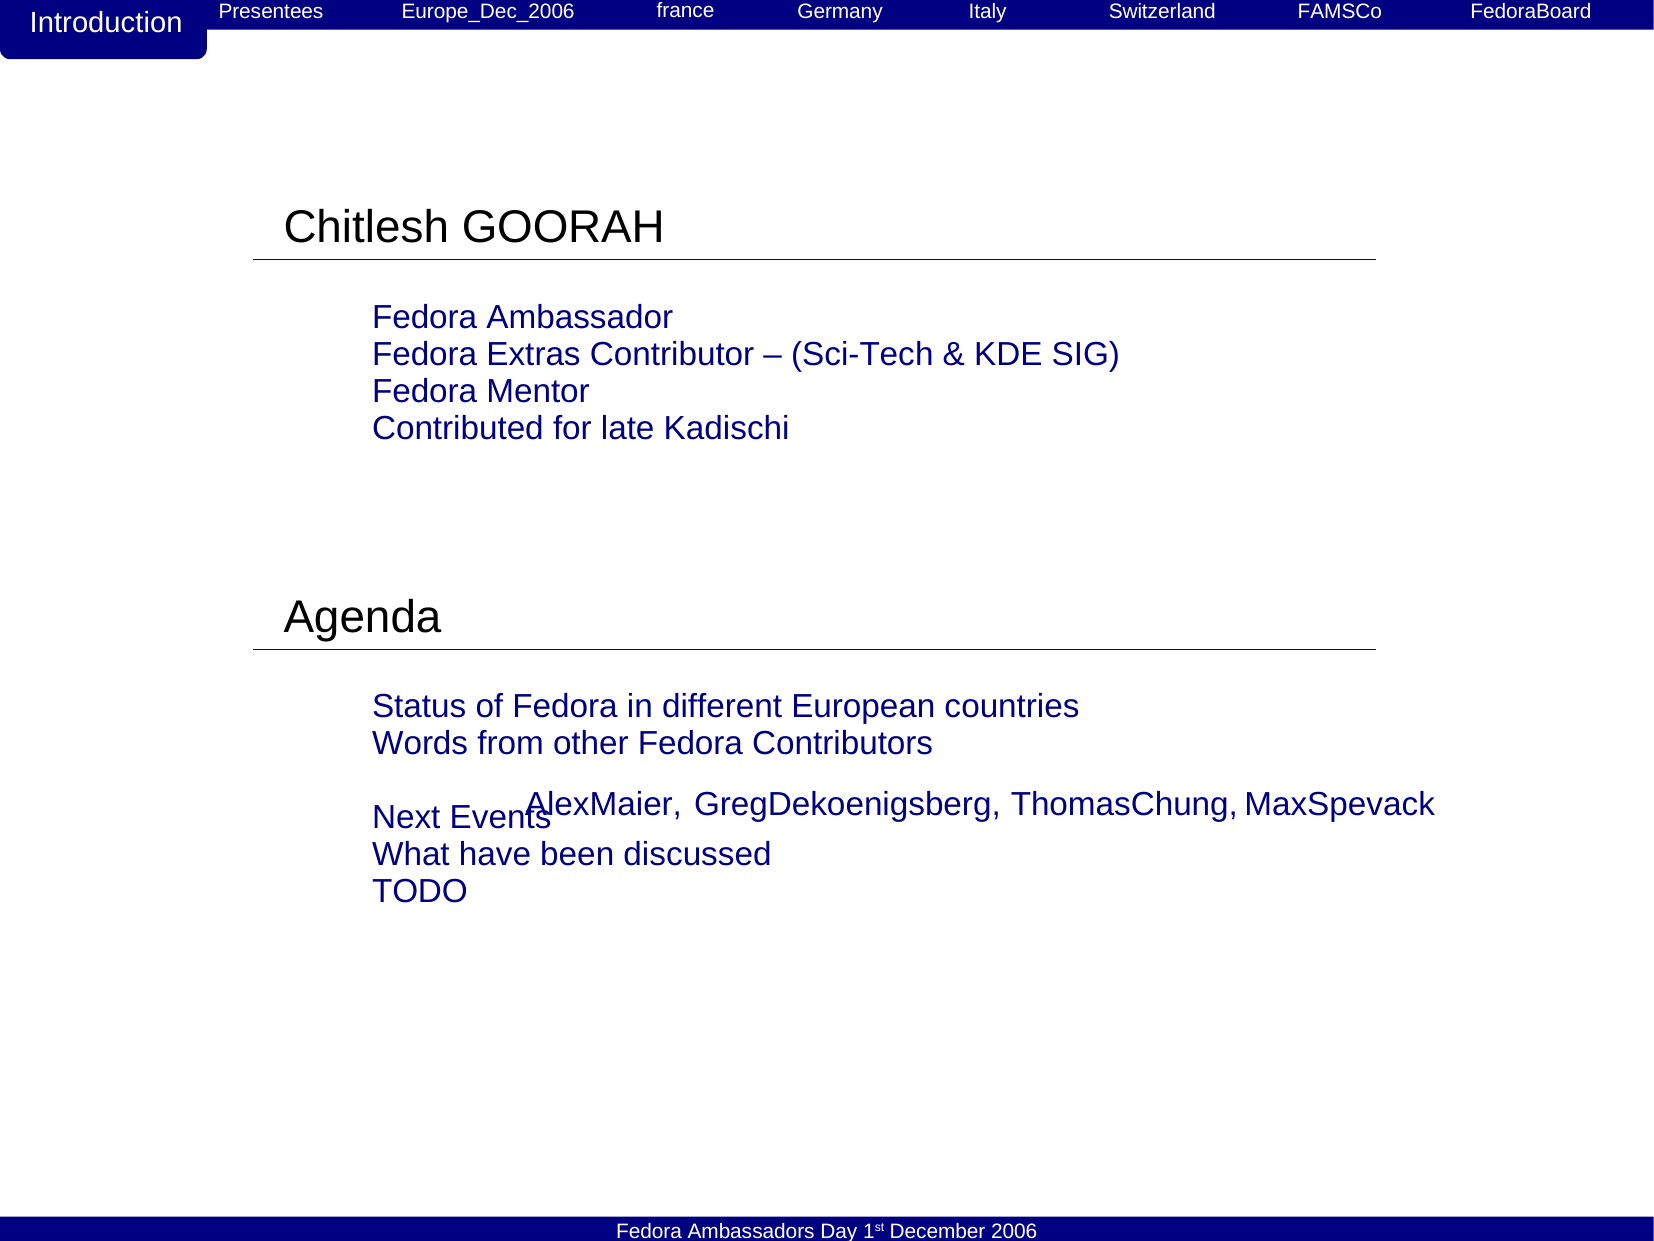

Introduction
Chitlesh GOORAH
Fedora Ambassador
Fedora Extras Contributor – (Sci-Tech & KDE SIG)
Fedora Mentor
Contributed for late Kadischi
Agenda
Status of Fedora in different European countries
Words from other Fedora Contributors
Next Events
What have been discussed
TODO
AlexMaier,
GregDekoenigsberg,
ThomasChung,
 MaxSpevack